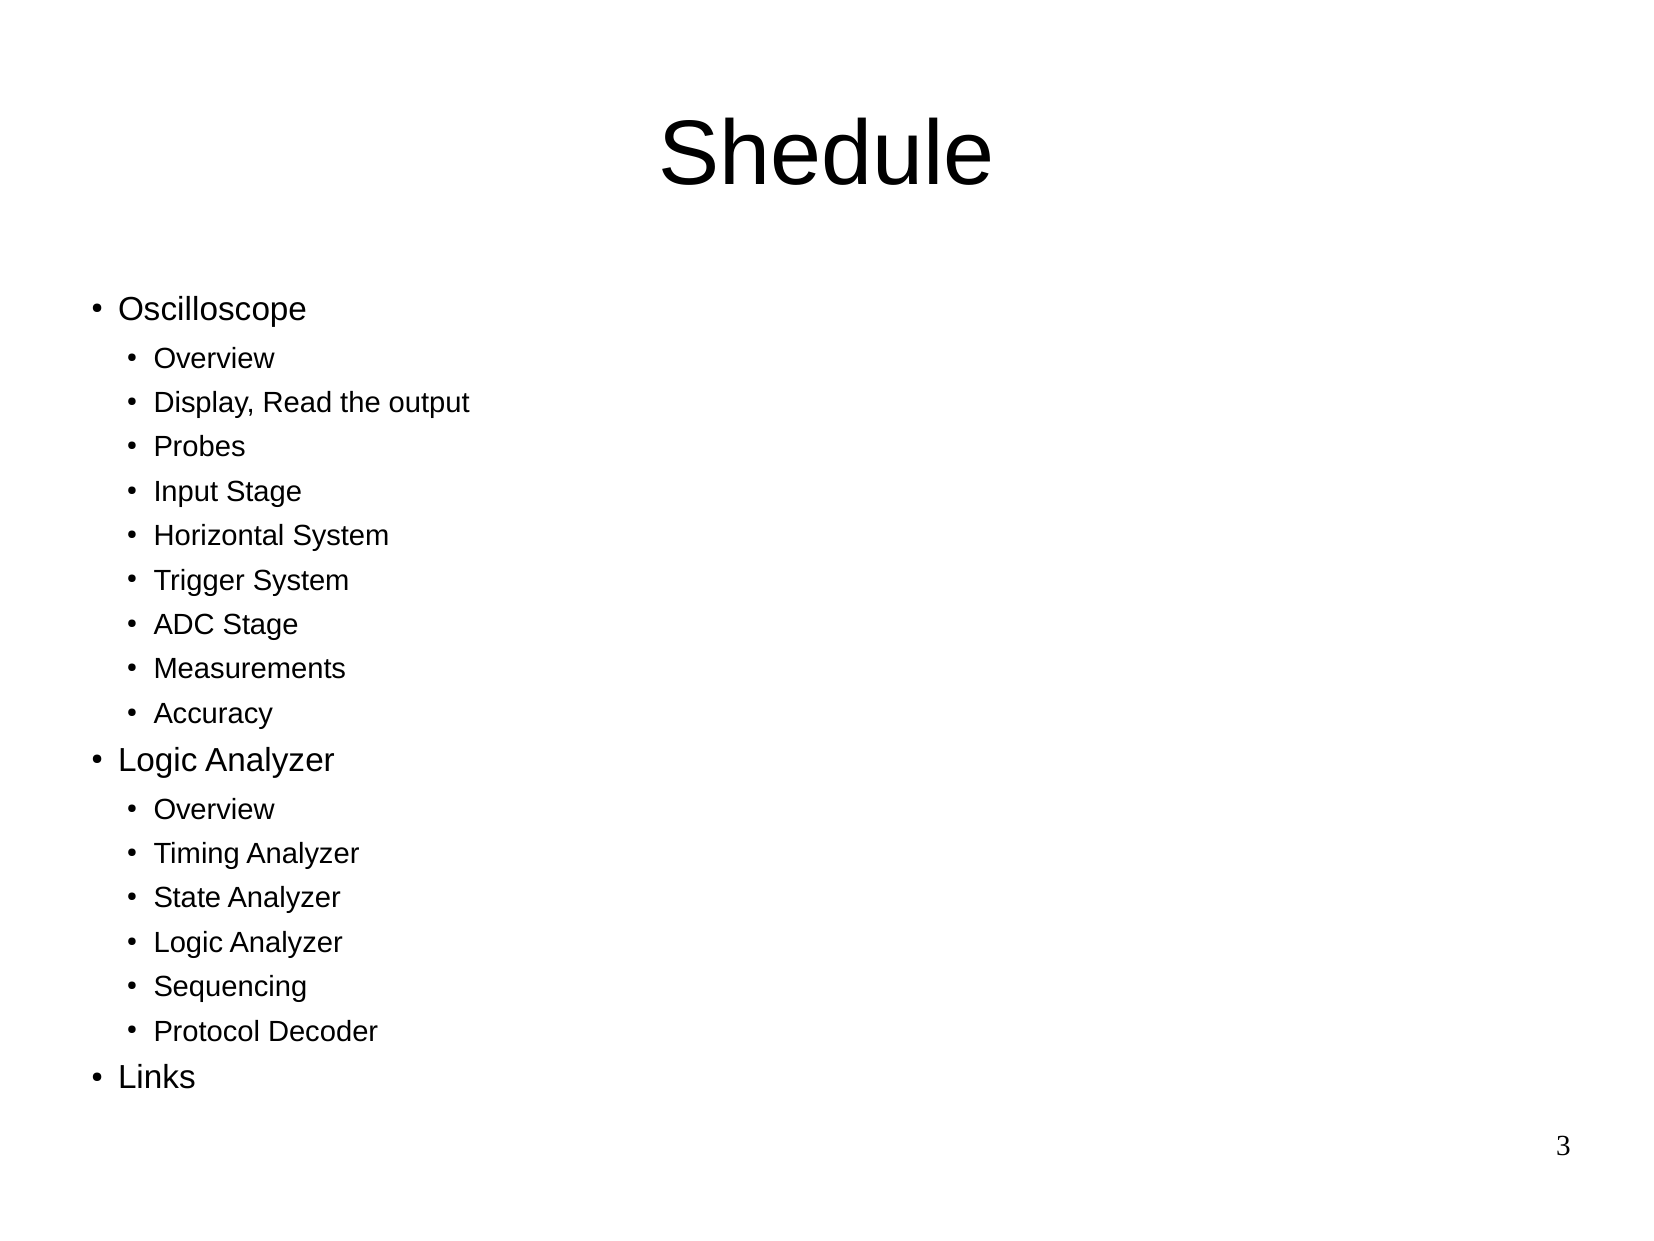

# Shedule
Oscilloscope
Overview
Display, Read the output
Probes
Input Stage
Horizontal System
Trigger System
ADC Stage
Measurements
Accuracy
Logic Analyzer
Overview
Timing Analyzer
State Analyzer
Logic Analyzer
Sequencing
Protocol Decoder
Links
3